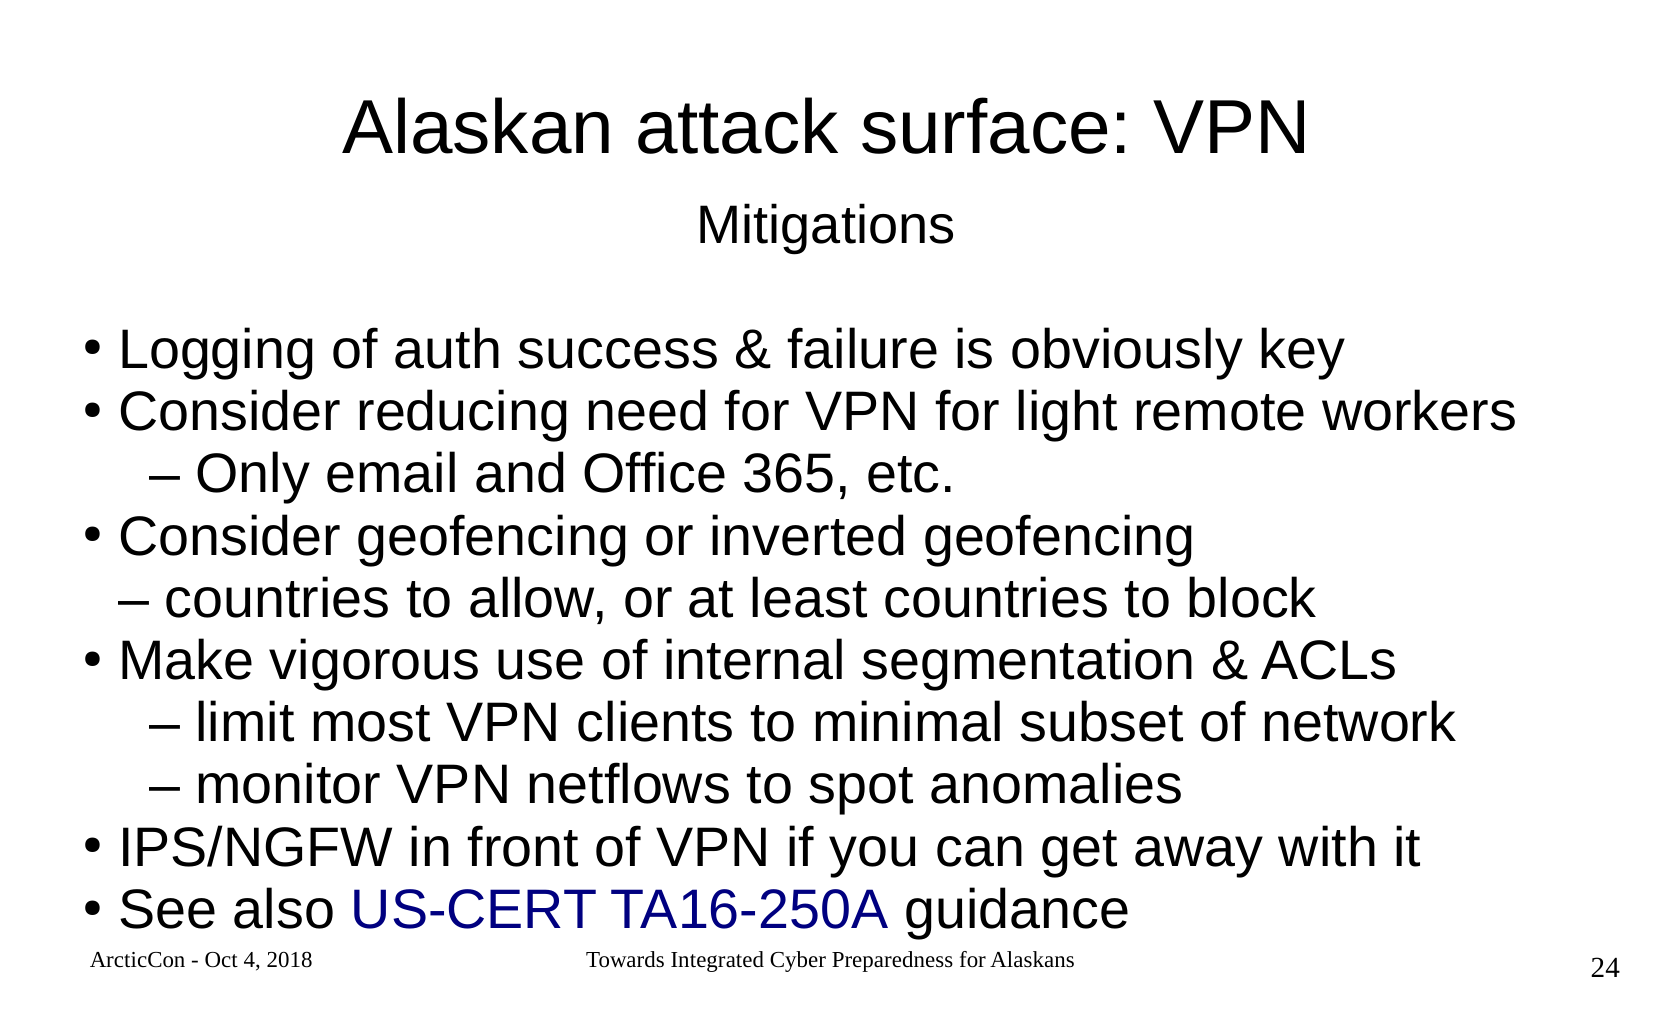

# Alaskan attack surface: VPN
Mitigations
Logging of auth success & failure is obviously key
Consider reducing need for VPN for light remote workers
 – Only email and Office 365, etc.
Consider geofencing or inverted geofencing
– countries to allow, or at least countries to block
Make vigorous use of internal segmentation & ACLs
 – limit most VPN clients to minimal subset of network
 – monitor VPN netflows to spot anomalies
IPS/NGFW in front of VPN if you can get away with it
See also US-CERT TA16-250A guidance